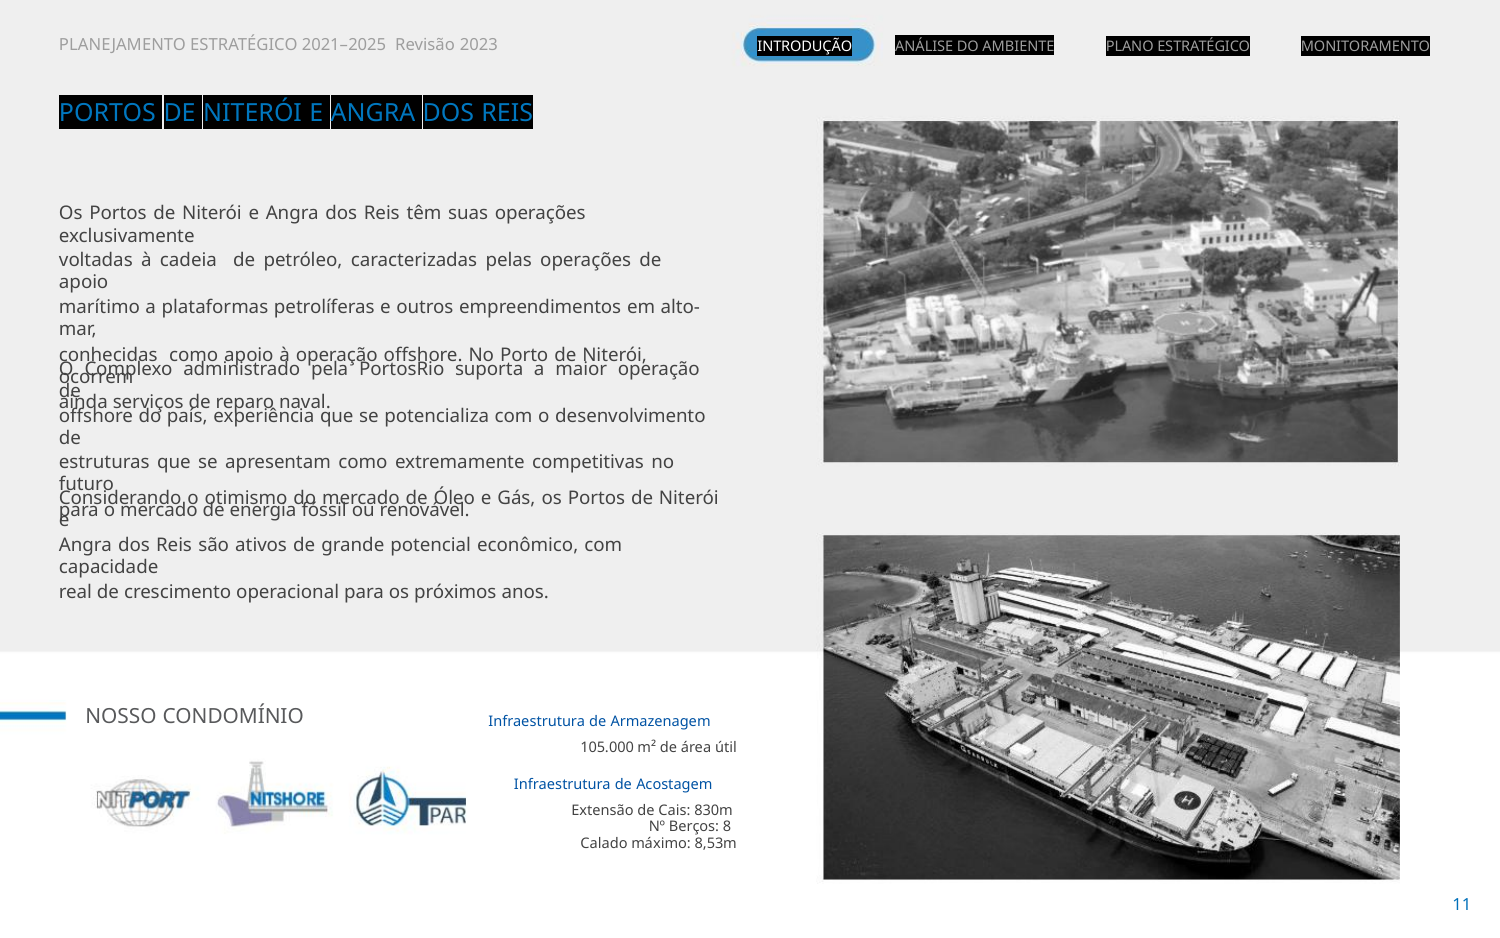

PLANEJAMENTO ESTRATÉGICO 2021–2025 Revisão 2023
ANÁLISE DO AMBIENTE
INTRODUÇÃO
PLANO ESTRATÉGICO
MONITORAMENTO
PORTOS DE NITERÓI E ANGRA DOS REIS
Os Portos de Niterói e Angra dos Reis têm suas operações exclusivamente
voltadas à cadeia de petróleo, caracterizadas pelas operações de apoio
marítimo a plataformas petrolíferas e outros empreendimentos em alto-mar,
conhecidas como apoio à operação offshore. No Porto de Niterói, ocorrem
ainda serviços de reparo naval.
O Complexo administrado pela PortosRio suporta a maior operação de
offshore do país, experiência que se potencializa com o desenvolvimento de
estruturas que se apresentam como extremamente competitivas no futuro
para o mercado de energia fóssil ou renovável.
Considerando o otimismo do mercado de Óleo e Gás, os Portos de Niterói e
Angra dos Reis são ativos de grande potencial econômico, com capacidade
real de crescimento operacional para os próximos anos.
NOSSO CONDOMÍNIO
Infraestrutura de Armazenagem
105.000 m² de área útil
Infraestrutura de Acostagem
Extensão de Cais: 830m
Nº Berços: 8
Calado máximo: 8,53m
11